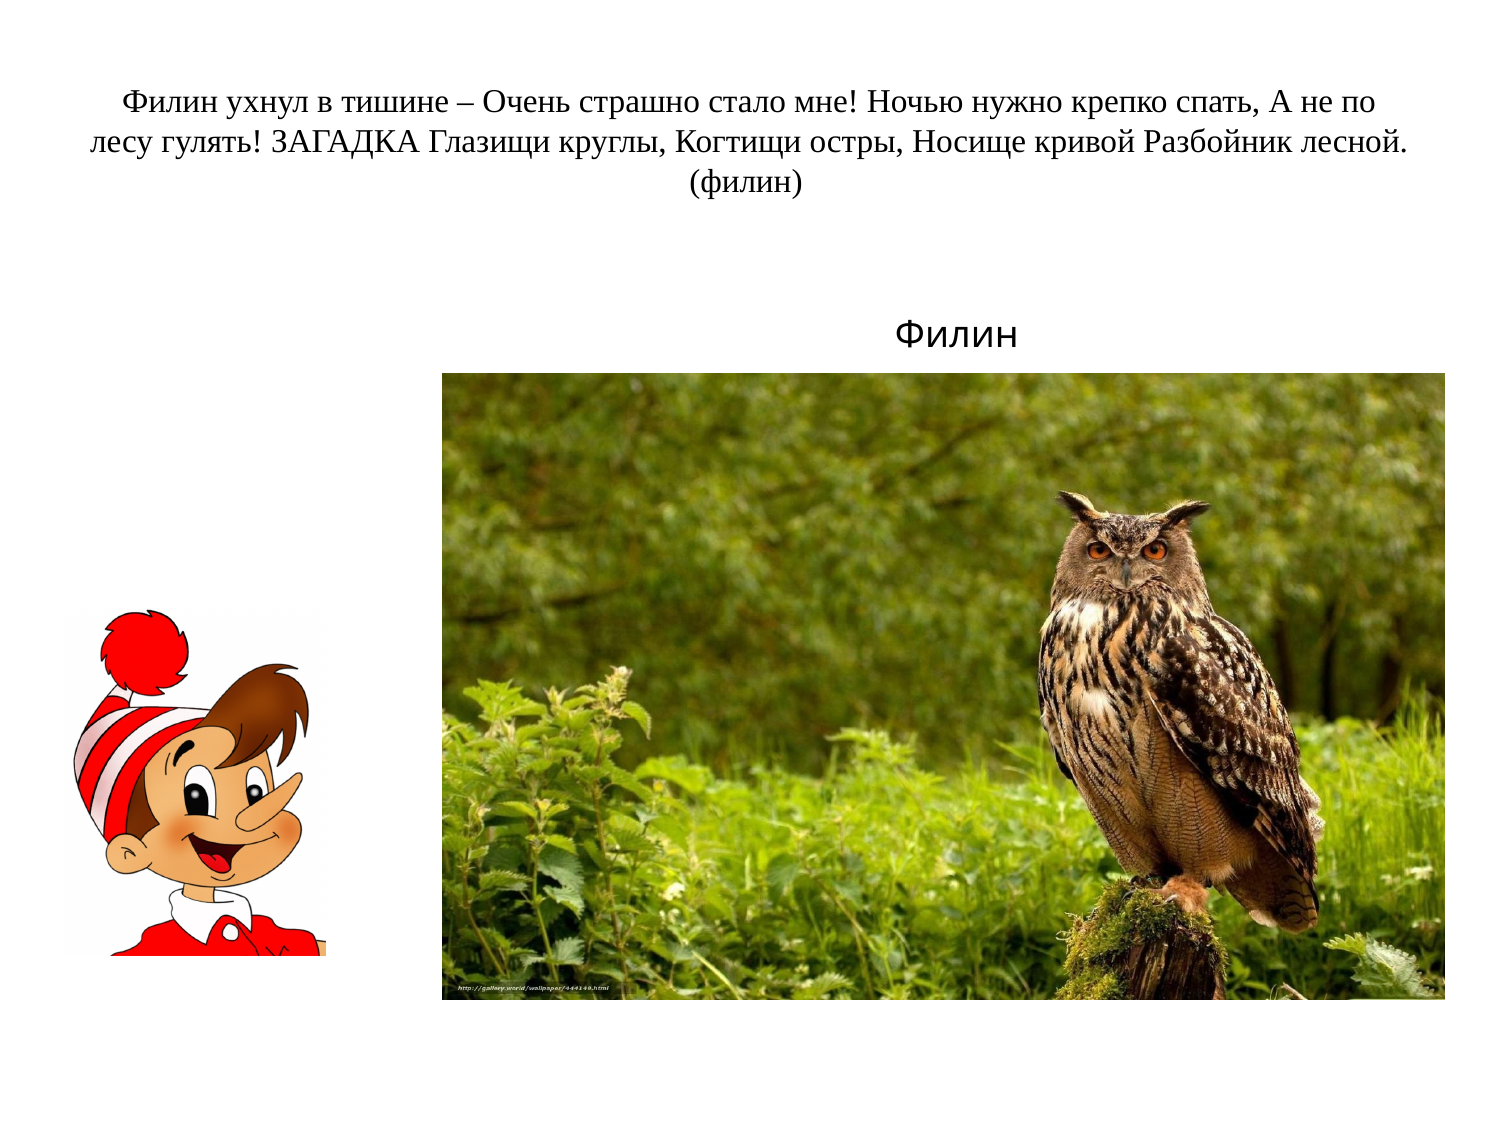

# Филин ухнул в тишине – Очень страшно стало мне! Ночью нужно крепко спать, А не по лесу гулять! ЗАГАДКА Глазищи круглы, Когтищи остры, Носище кривой Разбойник лесной. (филин)
Филин